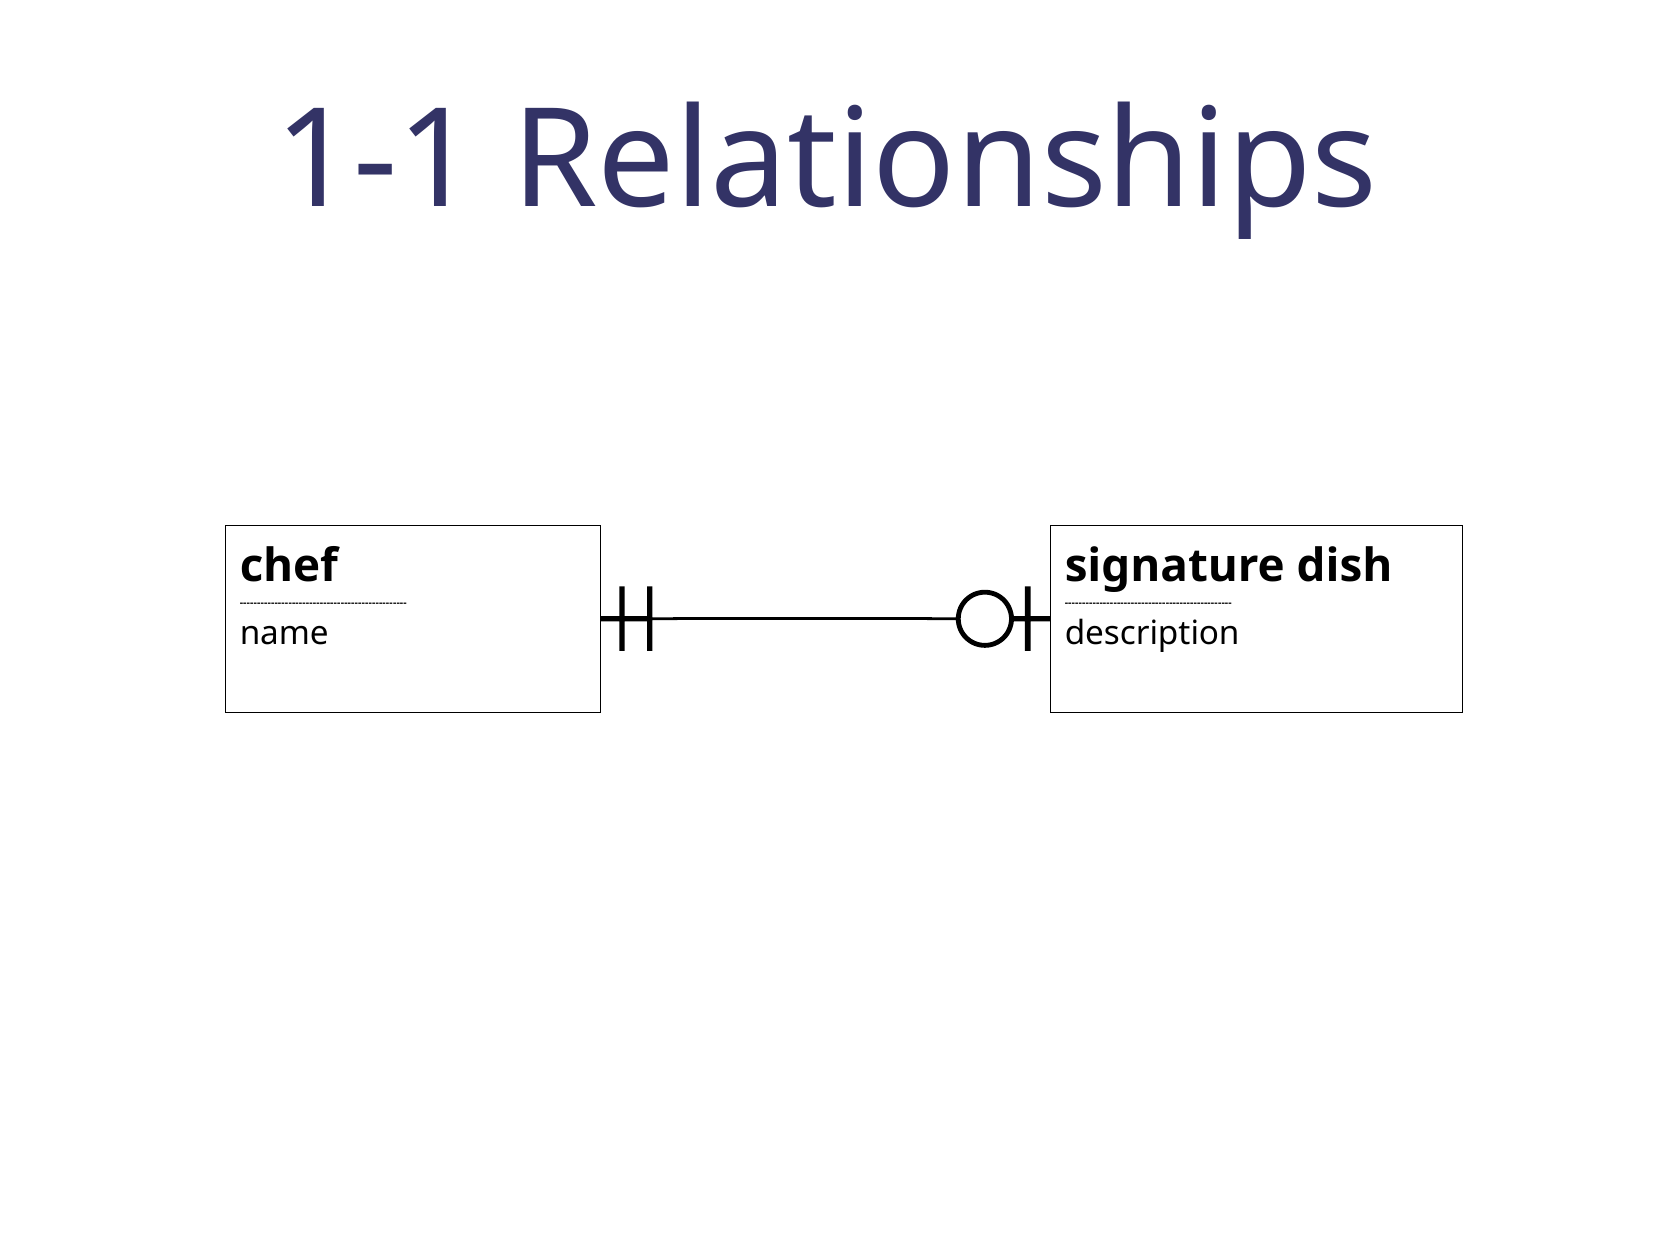

# 1-1 Relationships
chef
------------------------------------------------
name
signature dish
------------------------------------------------
description